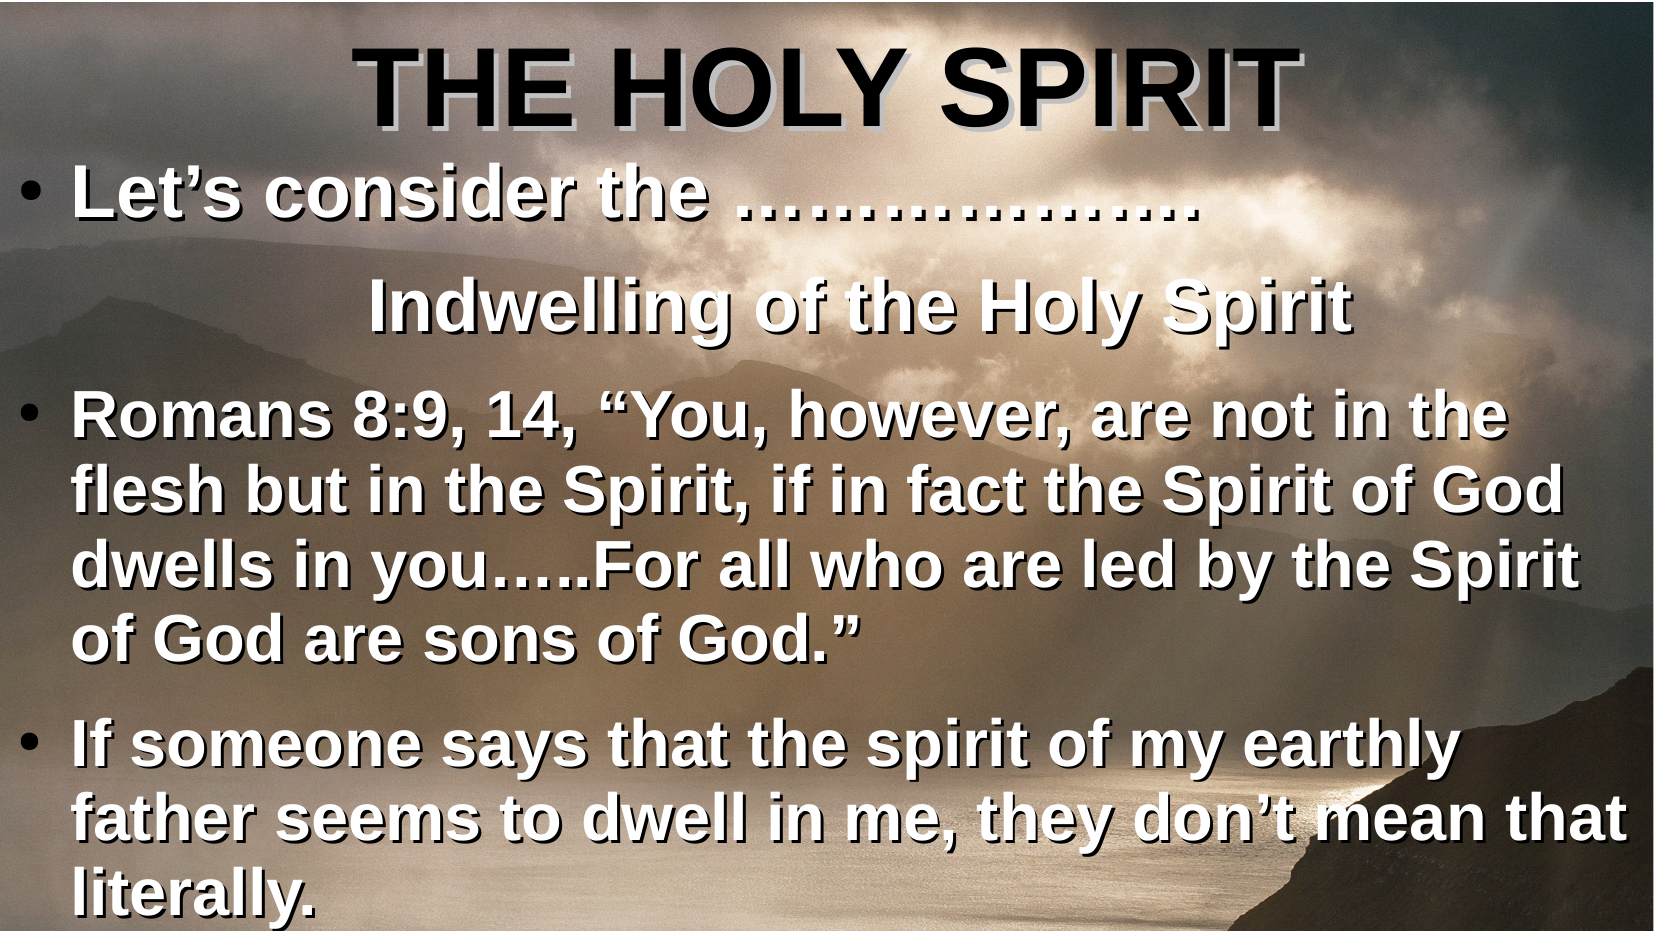

# THE HOLY SPIRIT
Let’s consider the ……………….
Indwelling of the Holy Spirit
Romans 8:9, 14, “You, however, are not in the flesh but in the Spirit, if in fact the Spirit of God dwells in you…..For all who are led by the Spirit of God are sons of God.”
If someone says that the spirit of my earthly father seems to dwell in me, they don’t mean that literally.